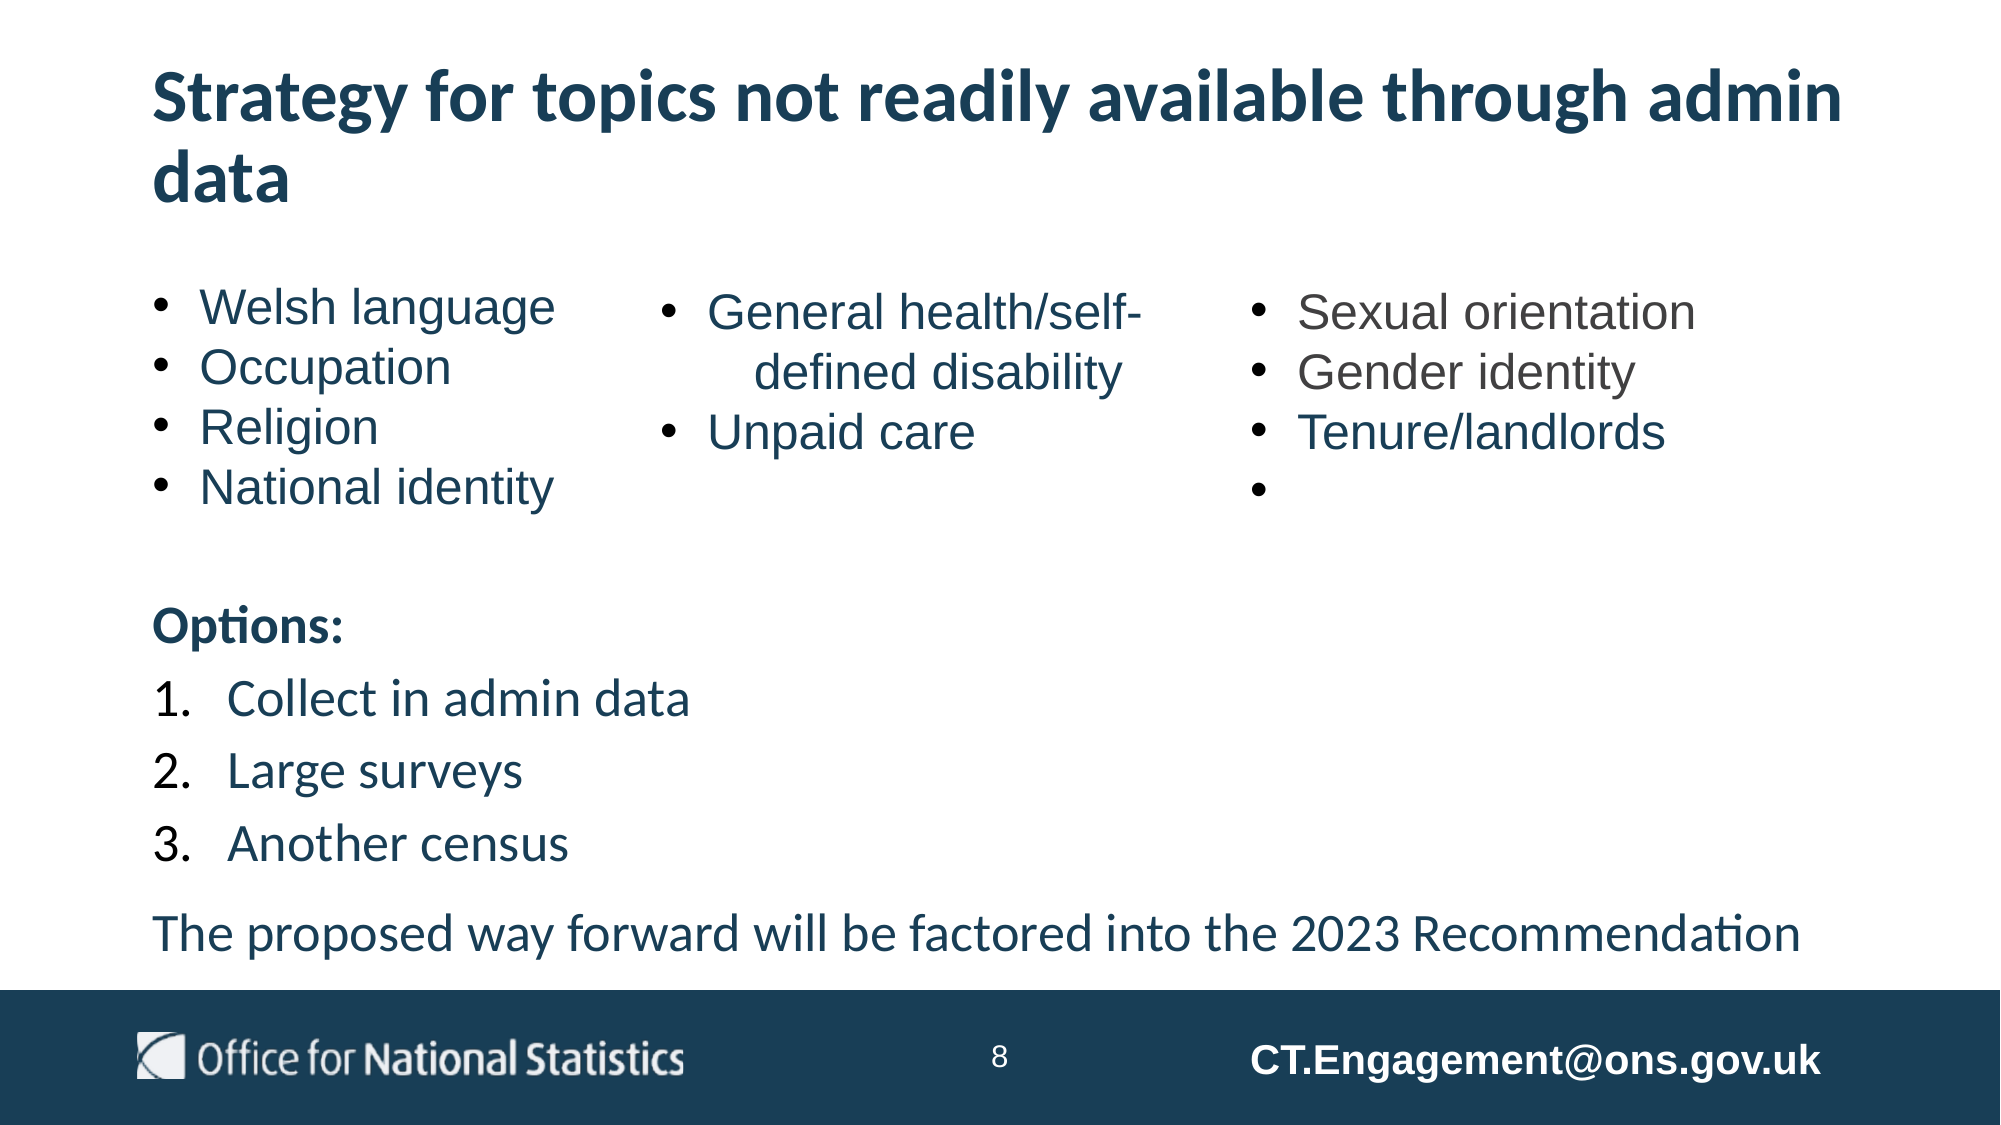

# Strategy for topics not readily available through admin data
Options:
Collect in admin data
Large surveys
Another census
The proposed way forward will be factored into the 2023 Recommendation
Welsh language
Occupation
Religion
National identity
Sexual orientation
Gender identity
Tenure/landlords
General health/self-defined disability
Unpaid care
CT.Engagement@ons.gov.uk